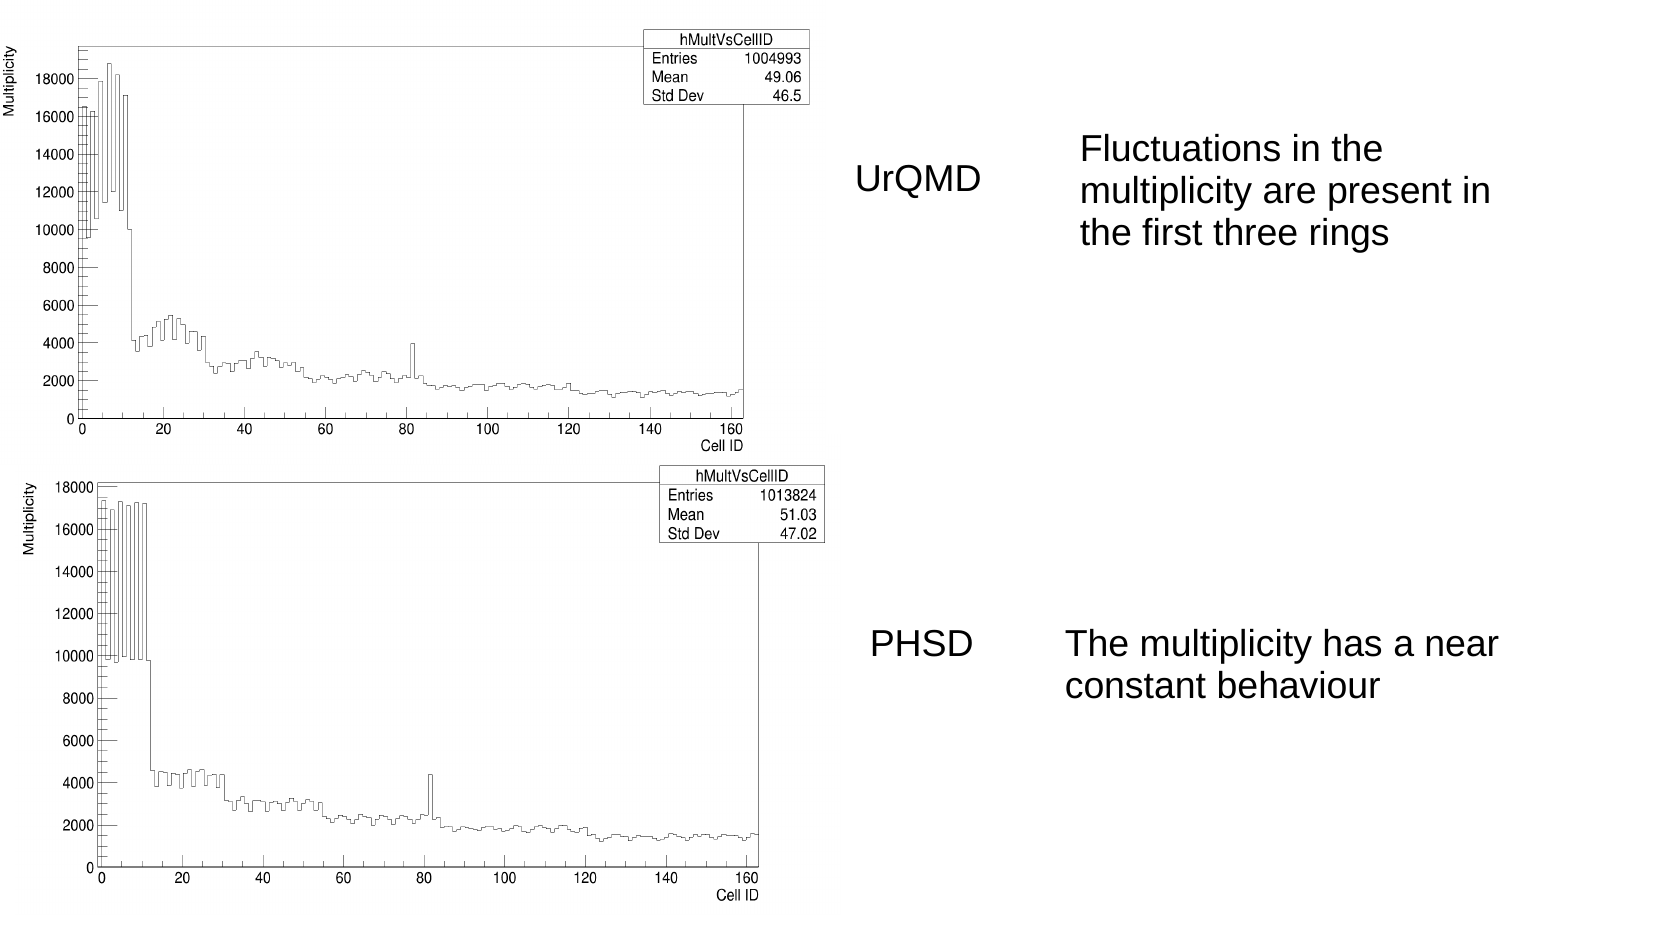

Fluctuations in the multiplicity are present in the first three rings
UrQMD
PHSD
The multiplicity has a near constant behaviour